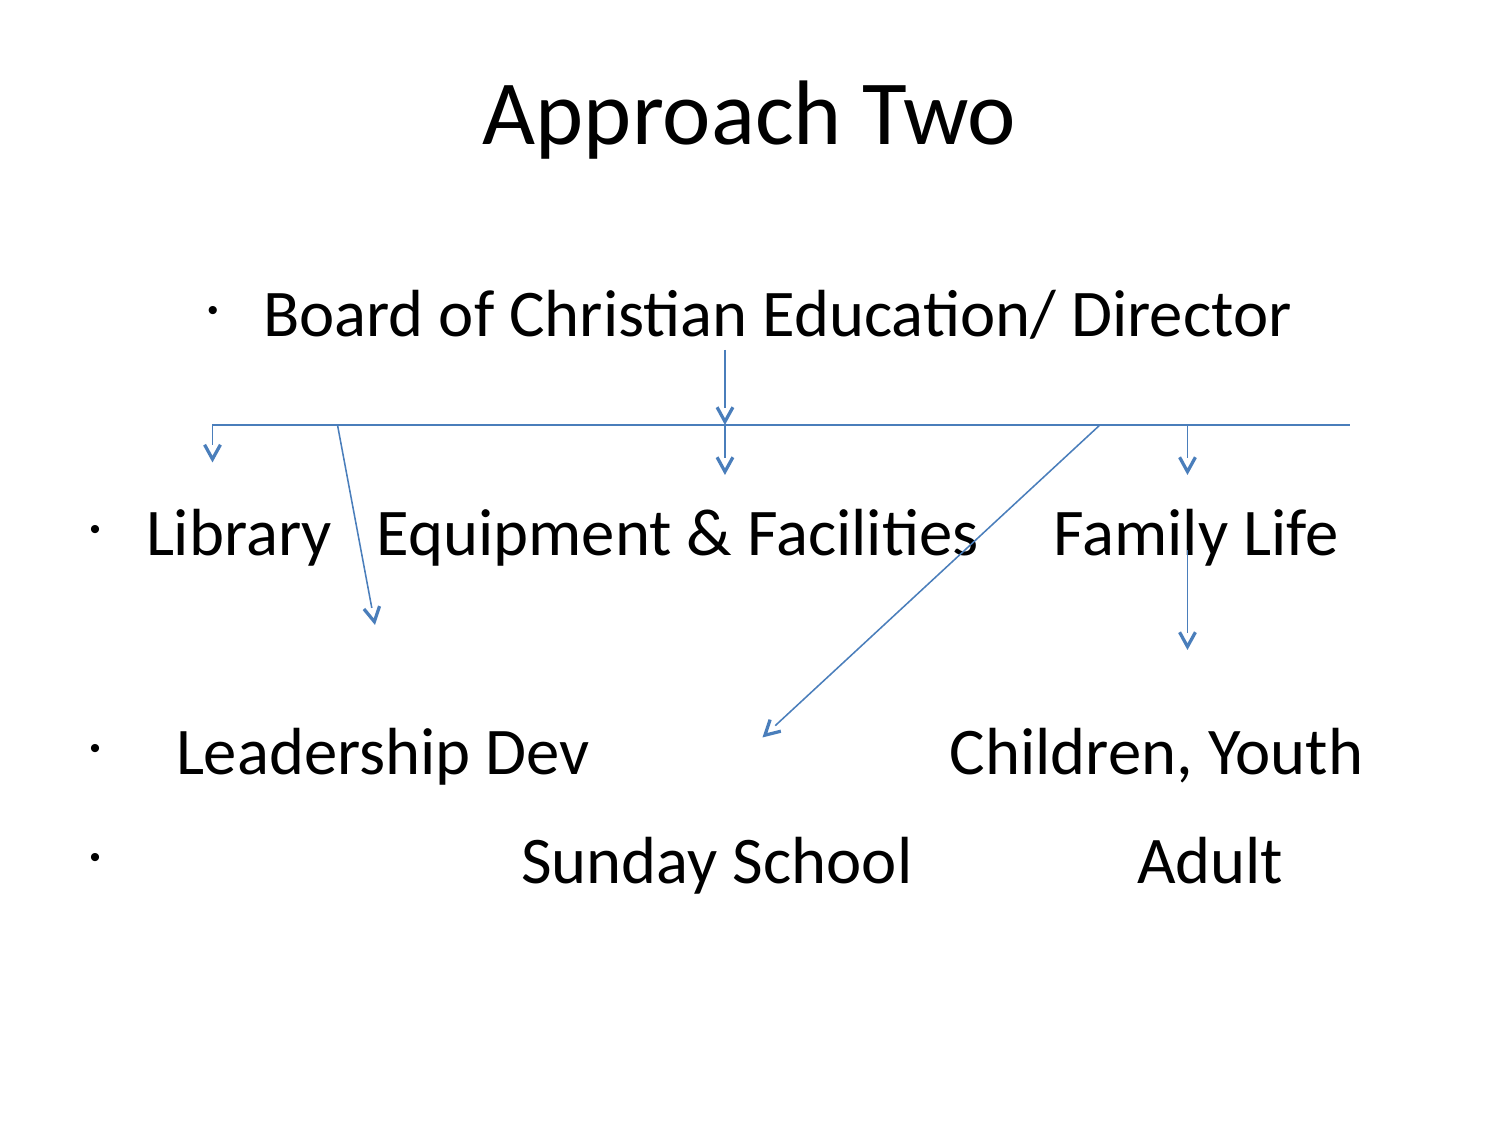

# Approach Two
Board of Christian Education/ Director
Library Equipment & Facilities Family Life
 Leadership Dev Children, Youth
 Sunday School Adult